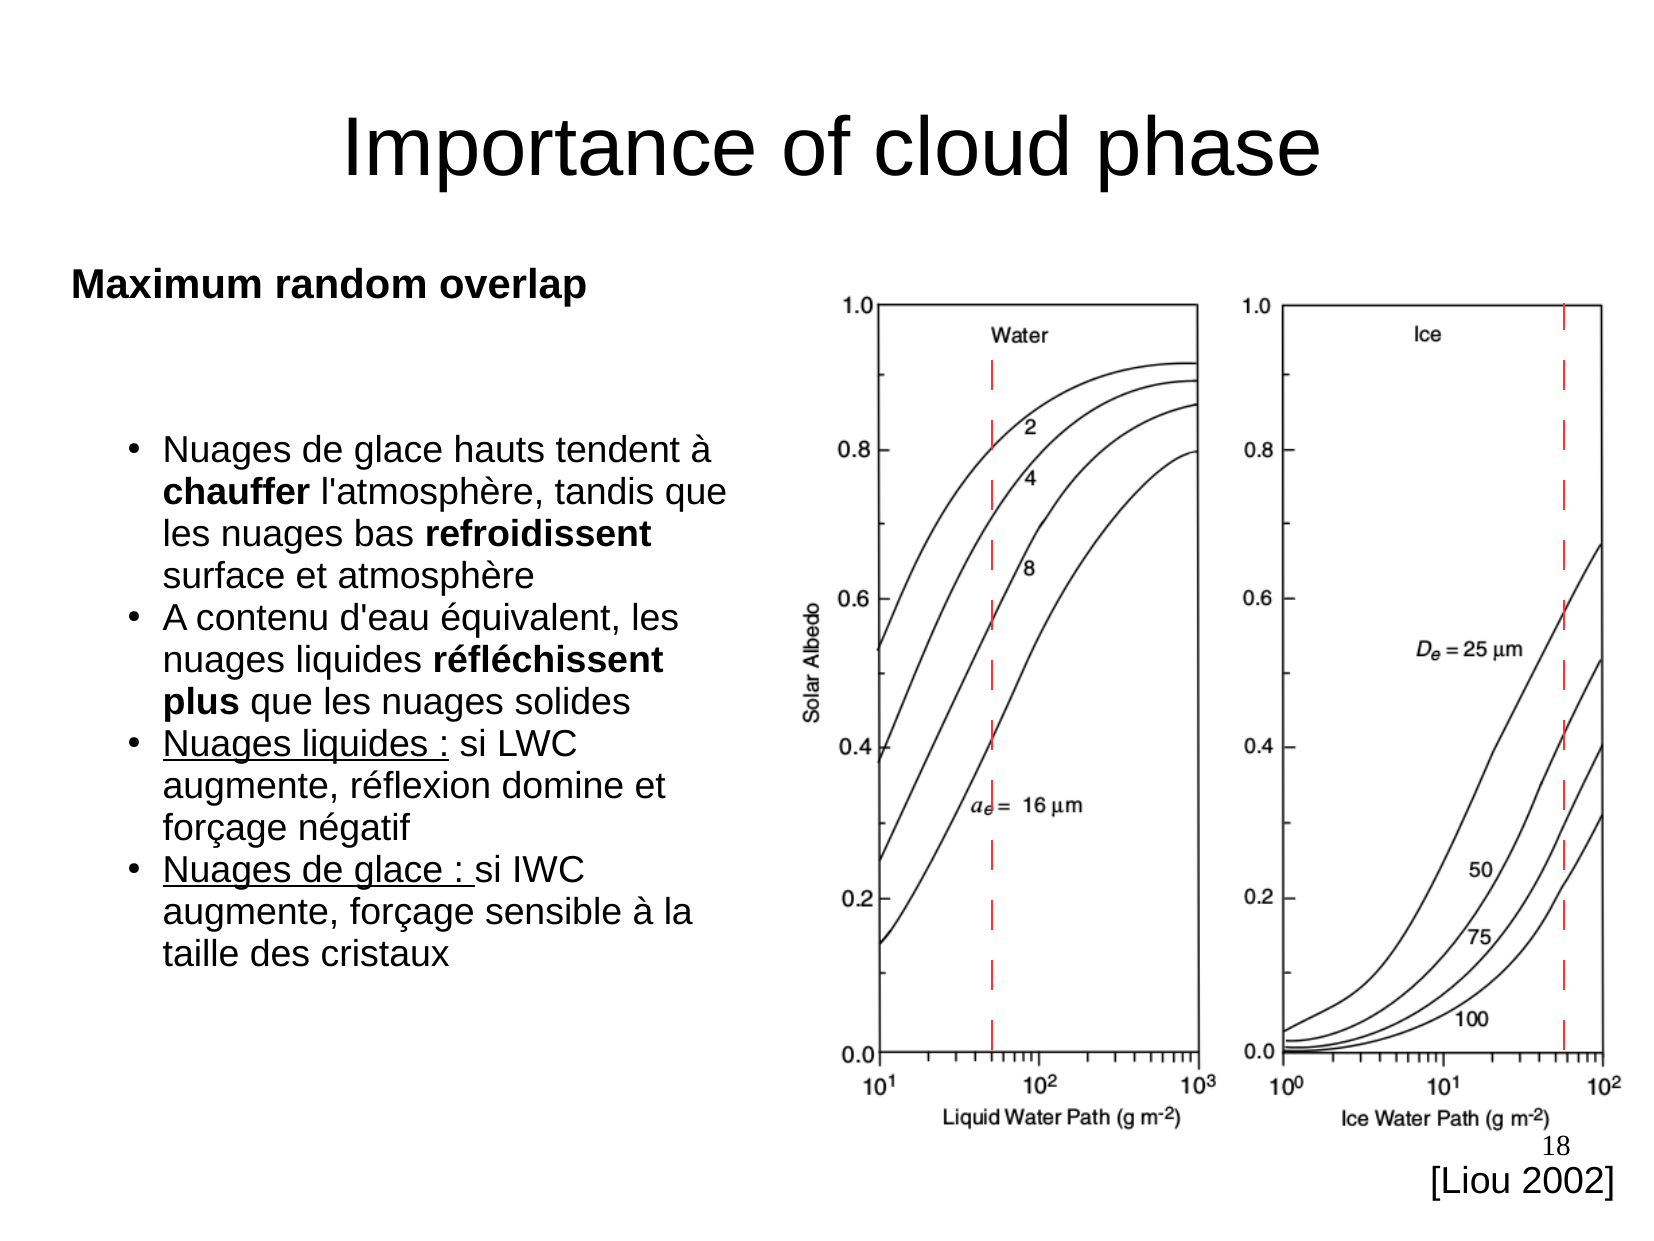

# Importance of cloud phase
Maximum random overlap
Nuages de glace hauts tendent à chauffer l'atmosphère, tandis que les nuages bas refroidissent surface et atmosphère
A contenu d'eau équivalent, les nuages liquides réfléchissent plus que les nuages solides
Nuages liquides : si LWC augmente, réflexion domine et forçage négatif
Nuages de glace : si IWC augmente, forçage sensible à la taille des cristaux
18
[Liou 2002]